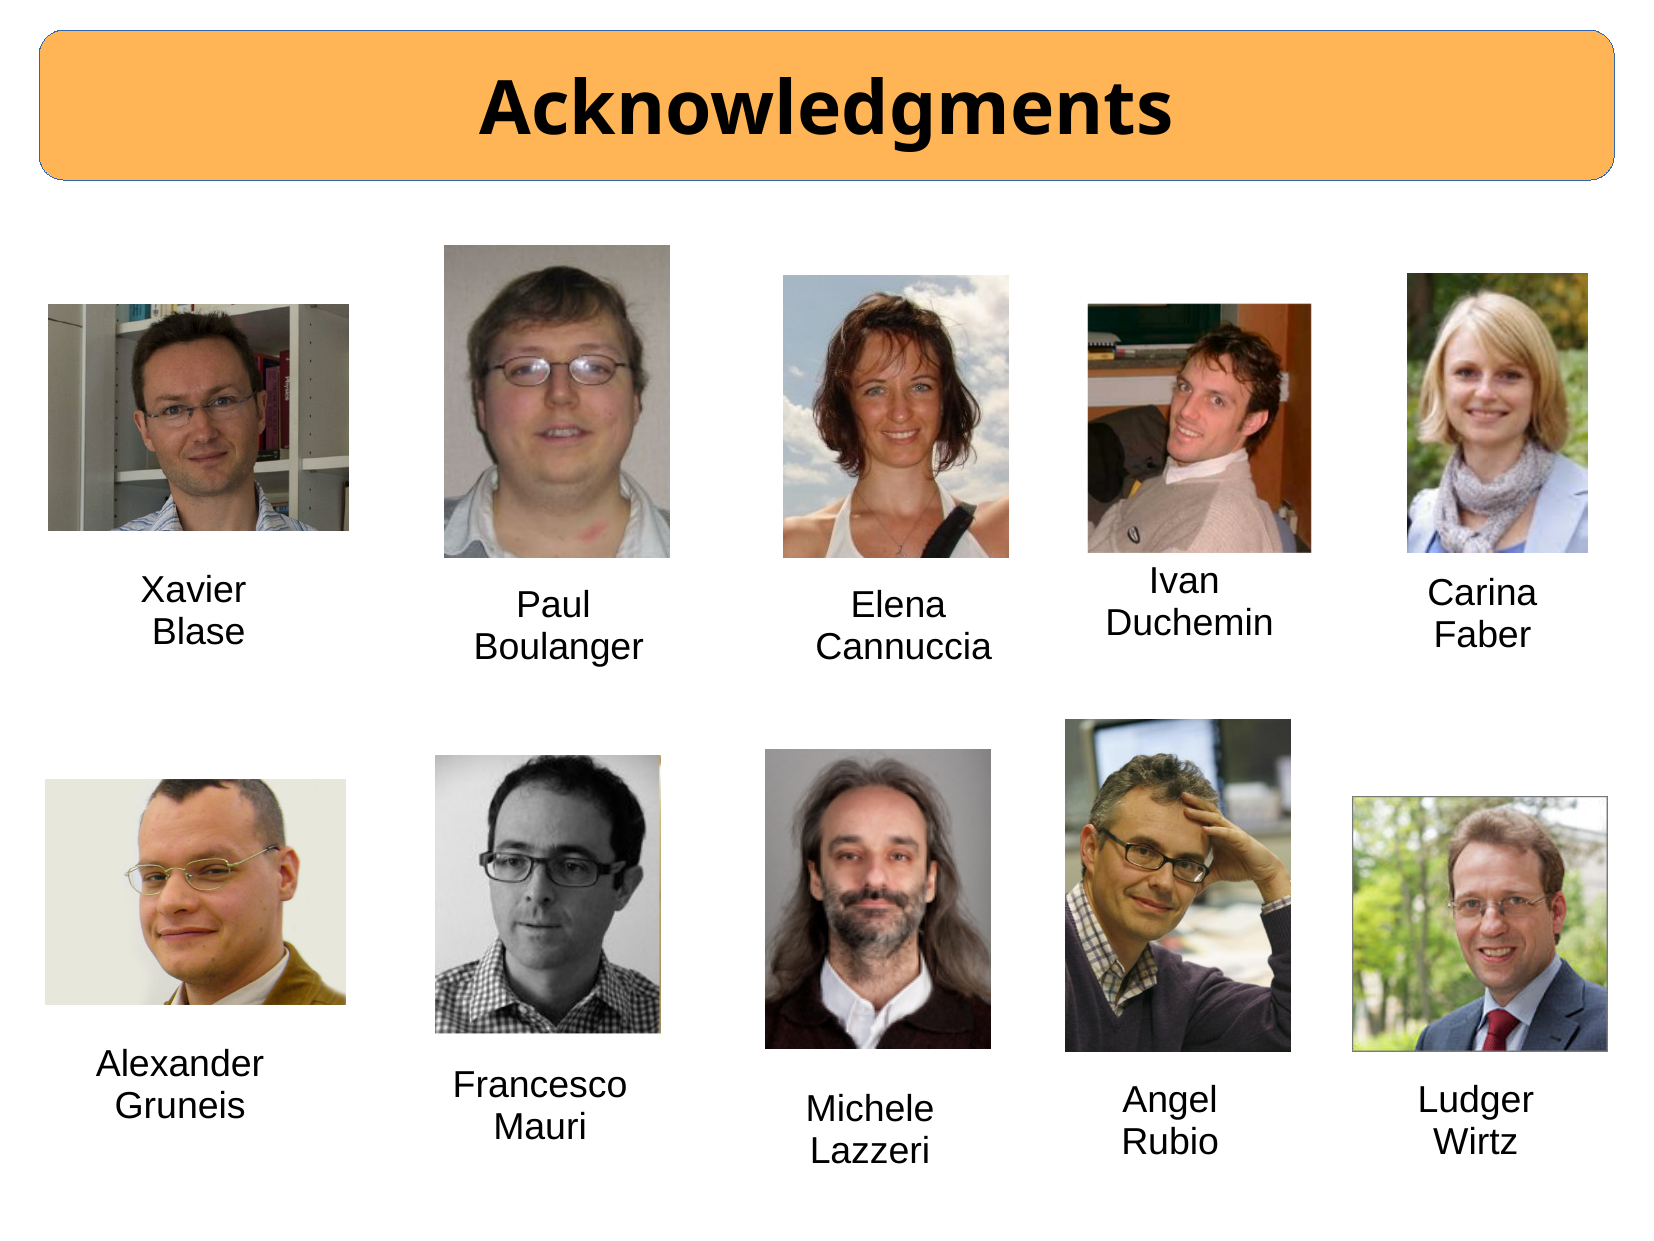

Acknowledgments
Ivan
Duchemin
Xavier
Blase
Carina
Faber
Paul
Boulanger
Elena
Cannuccia
Alexander
Gruneis
Francesco
Mauri
Angel
Rubio
Ludger
Wirtz
Michele
Lazzeri